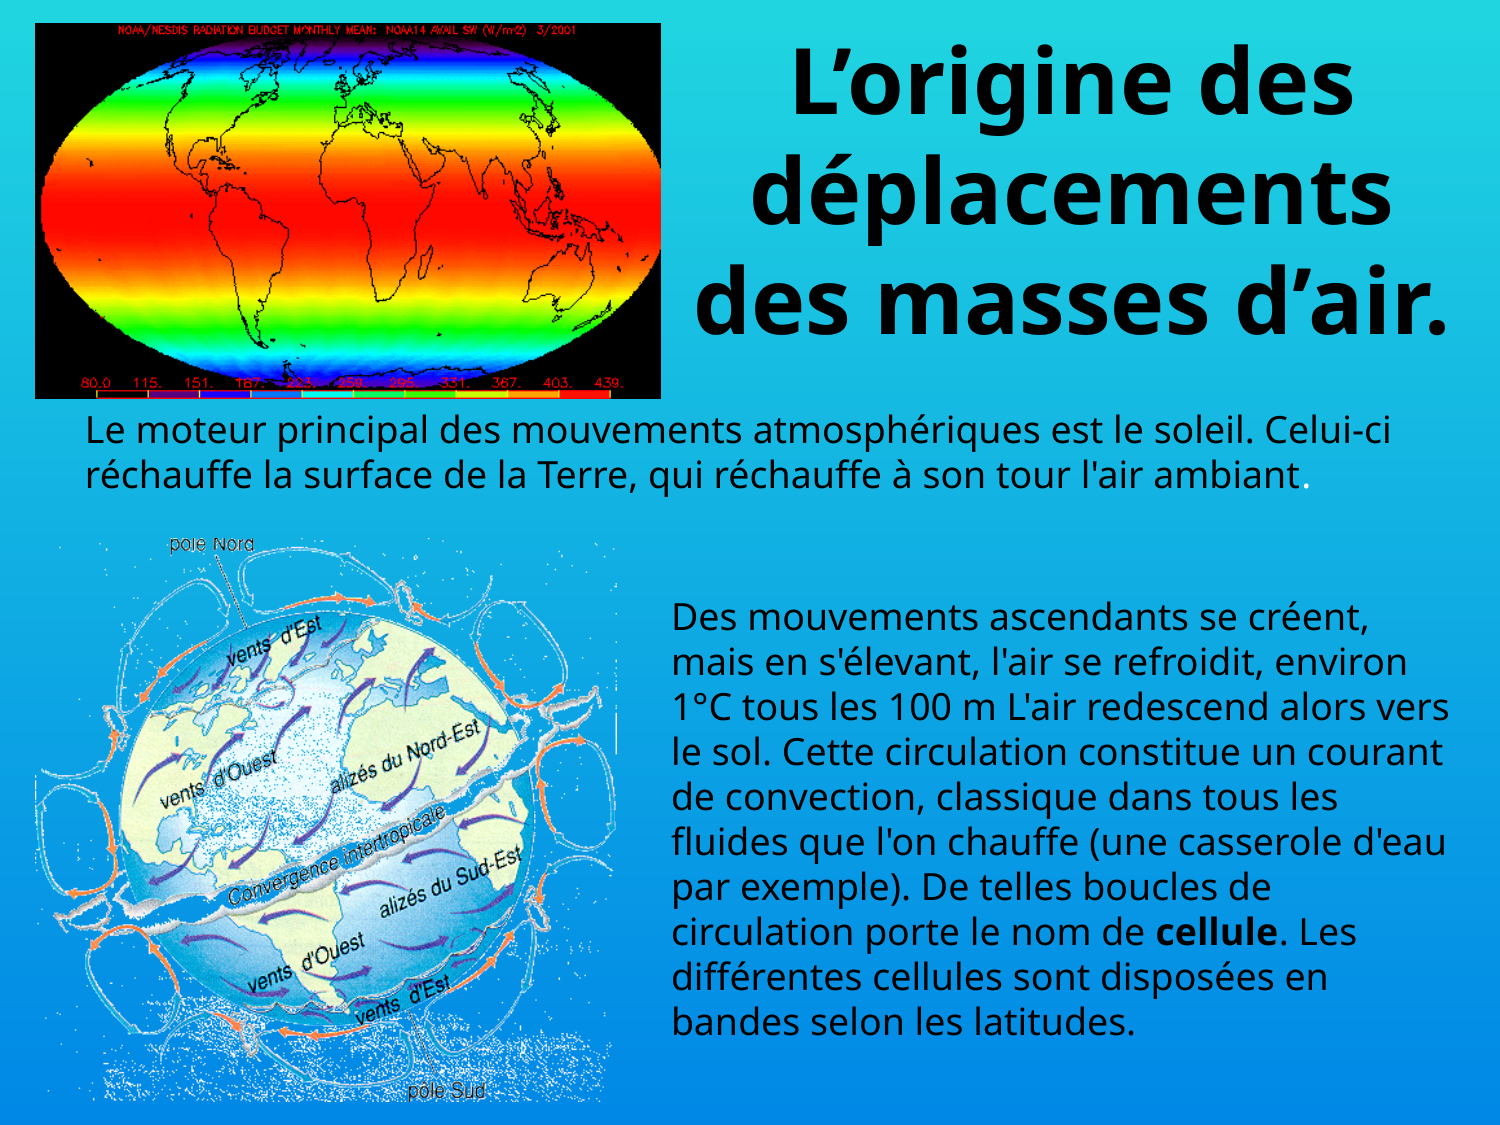

# L’origine des déplacements des masses d’air.
Le moteur principal des mouvements atmosphériques est le soleil. Celui-ci réchauffe la surface de la Terre, qui réchauffe à son tour l'air ambiant.
Des mouvements ascendants se créent, mais en s'élevant, l'air se refroidit, environ 1°C tous les 100 m L'air redescend alors vers le sol. Cette circulation constitue un courant de convection, classique dans tous les fluides que l'on chauffe (une casserole d'eau par exemple). De telles boucles de circulation porte le nom de cellule. Les différentes cellules sont disposées en bandes selon les latitudes.